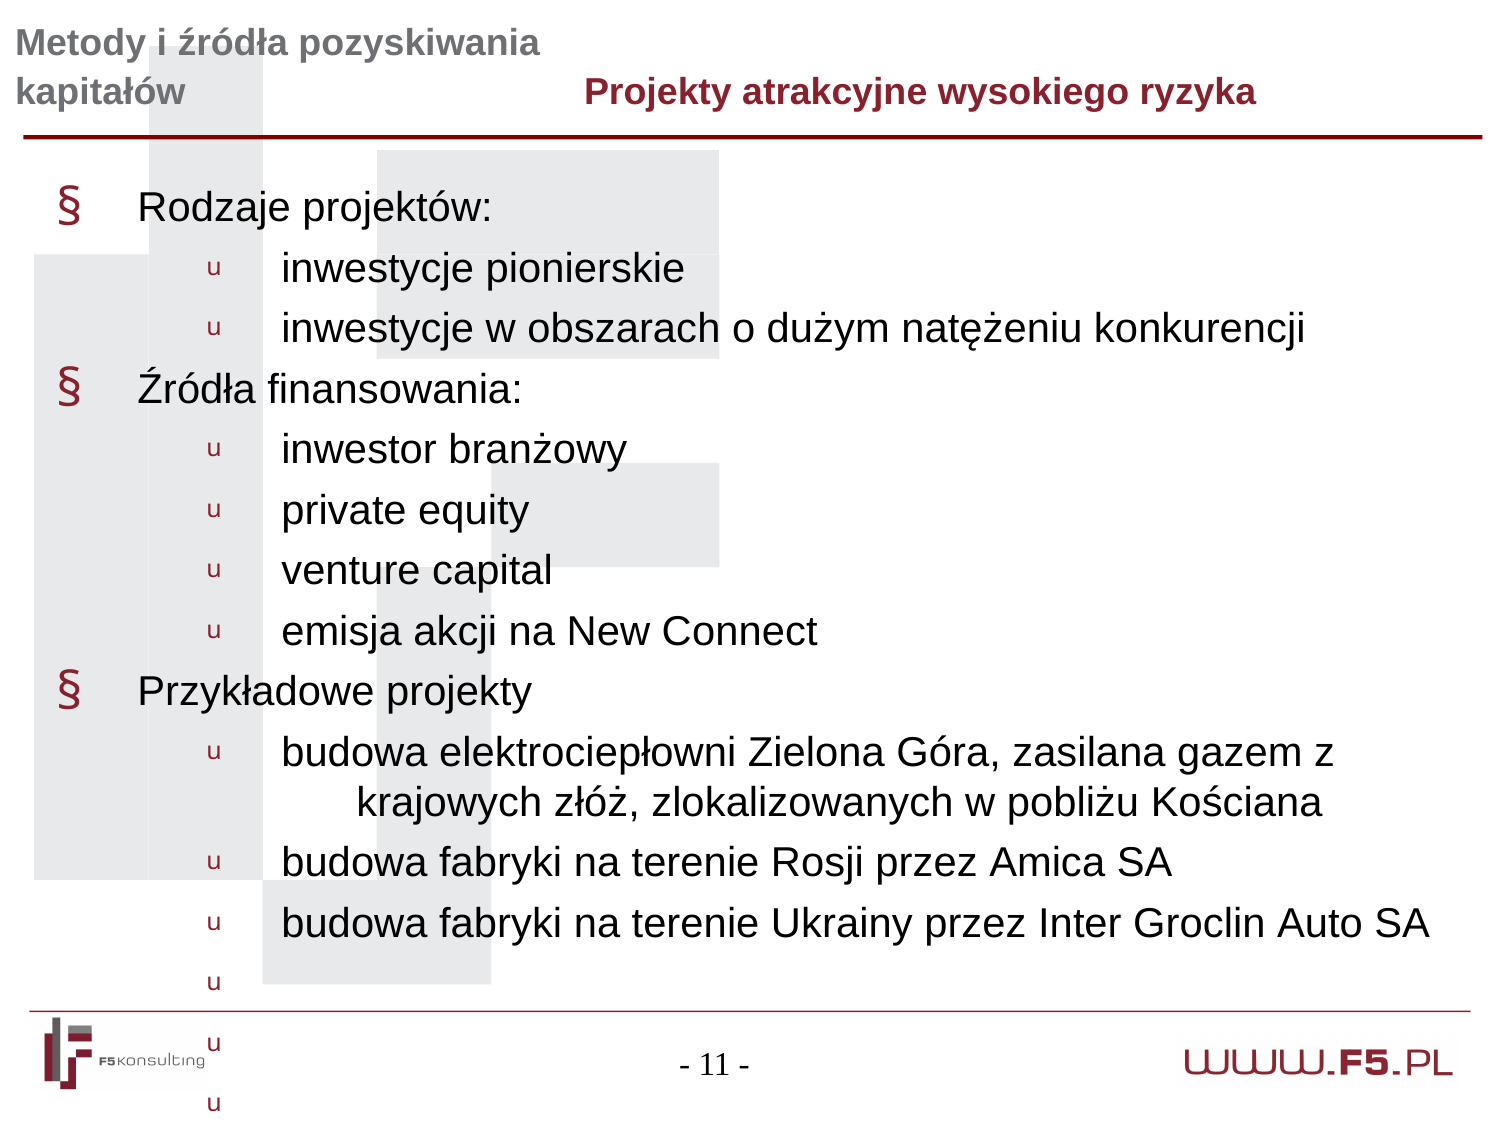

# Metody i źródła pozyskiwania kapitałów 			 Projekty atrakcyjne wysokiego ryzyka
Rodzaje projektów:
inwestycje pionierskie
inwestycje w obszarach o dużym natężeniu konkurencji
Źródła finansowania:
inwestor branżowy
private equity
venture capital
emisja akcji na New Connect
Przykładowe projekty
budowa elektrociepłowni Zielona Góra, zasilana gazem z krajowych złóż, zlokalizowanych w pobliżu Kościana
budowa fabryki na terenie Rosji przez Amica SA
budowa fabryki na terenie Ukrainy przez Inter Groclin Auto SA